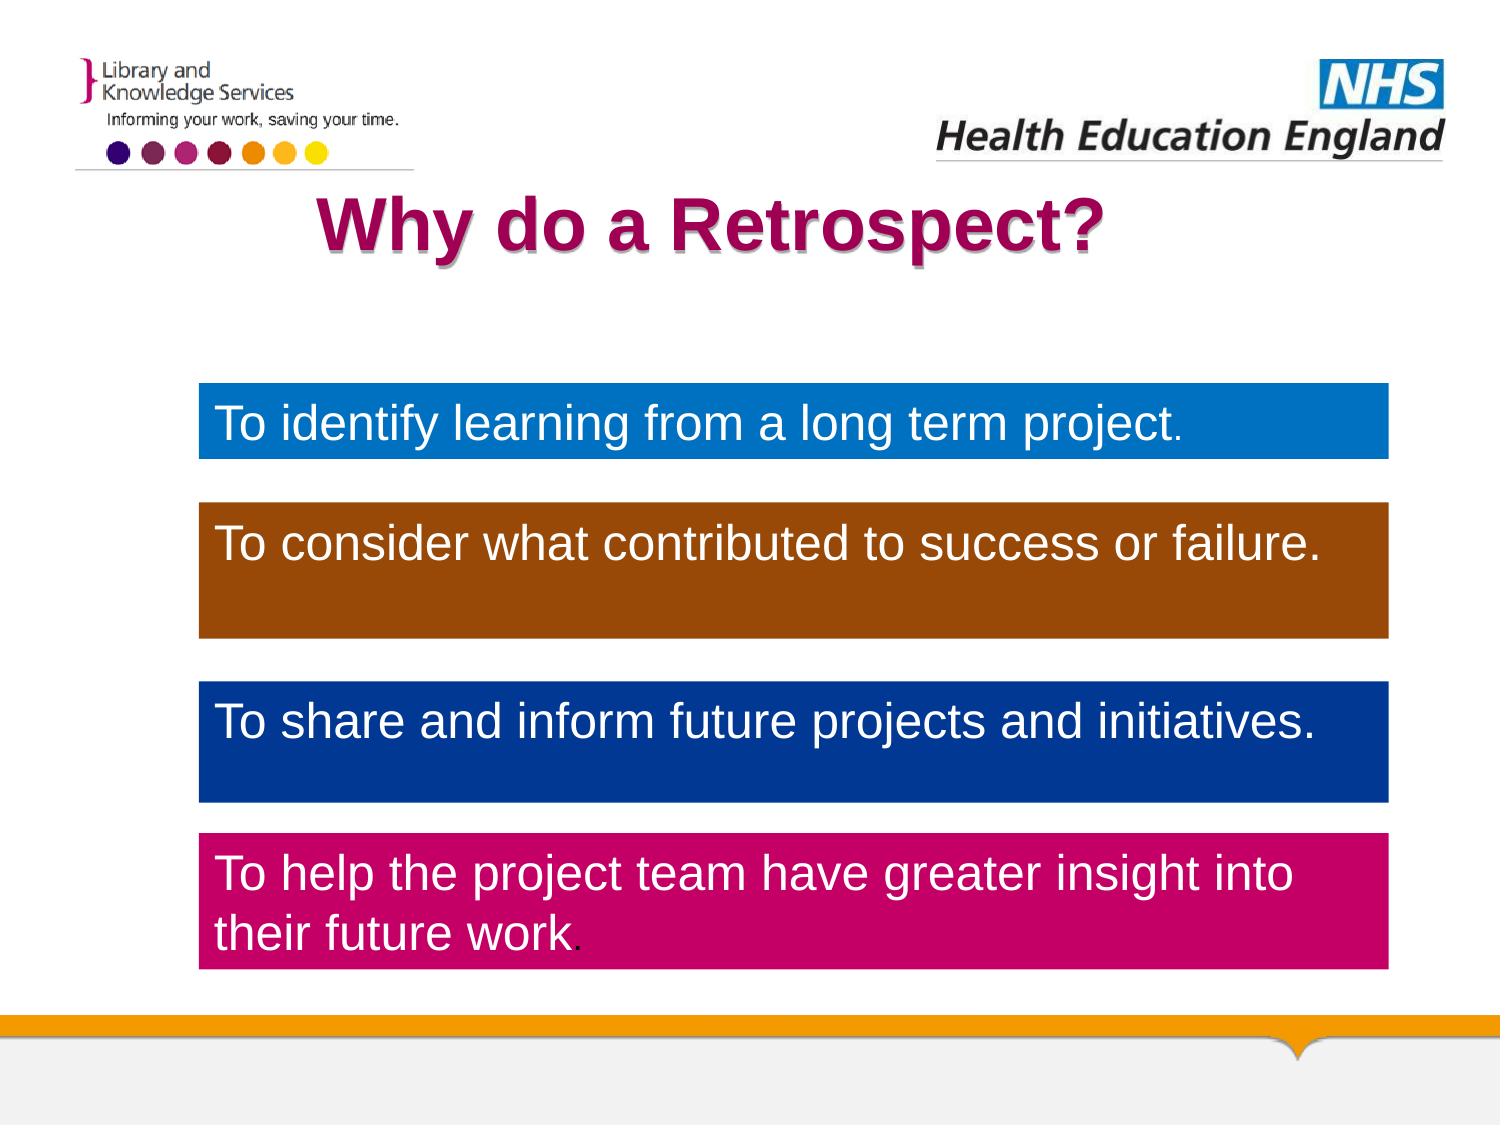

# Why do a Retrospect?
To identify learning from a long term project.
To consider what contributed to success or failure.
To share and inform future projects and initiatives.
To help the project team have greater insight into their future work.